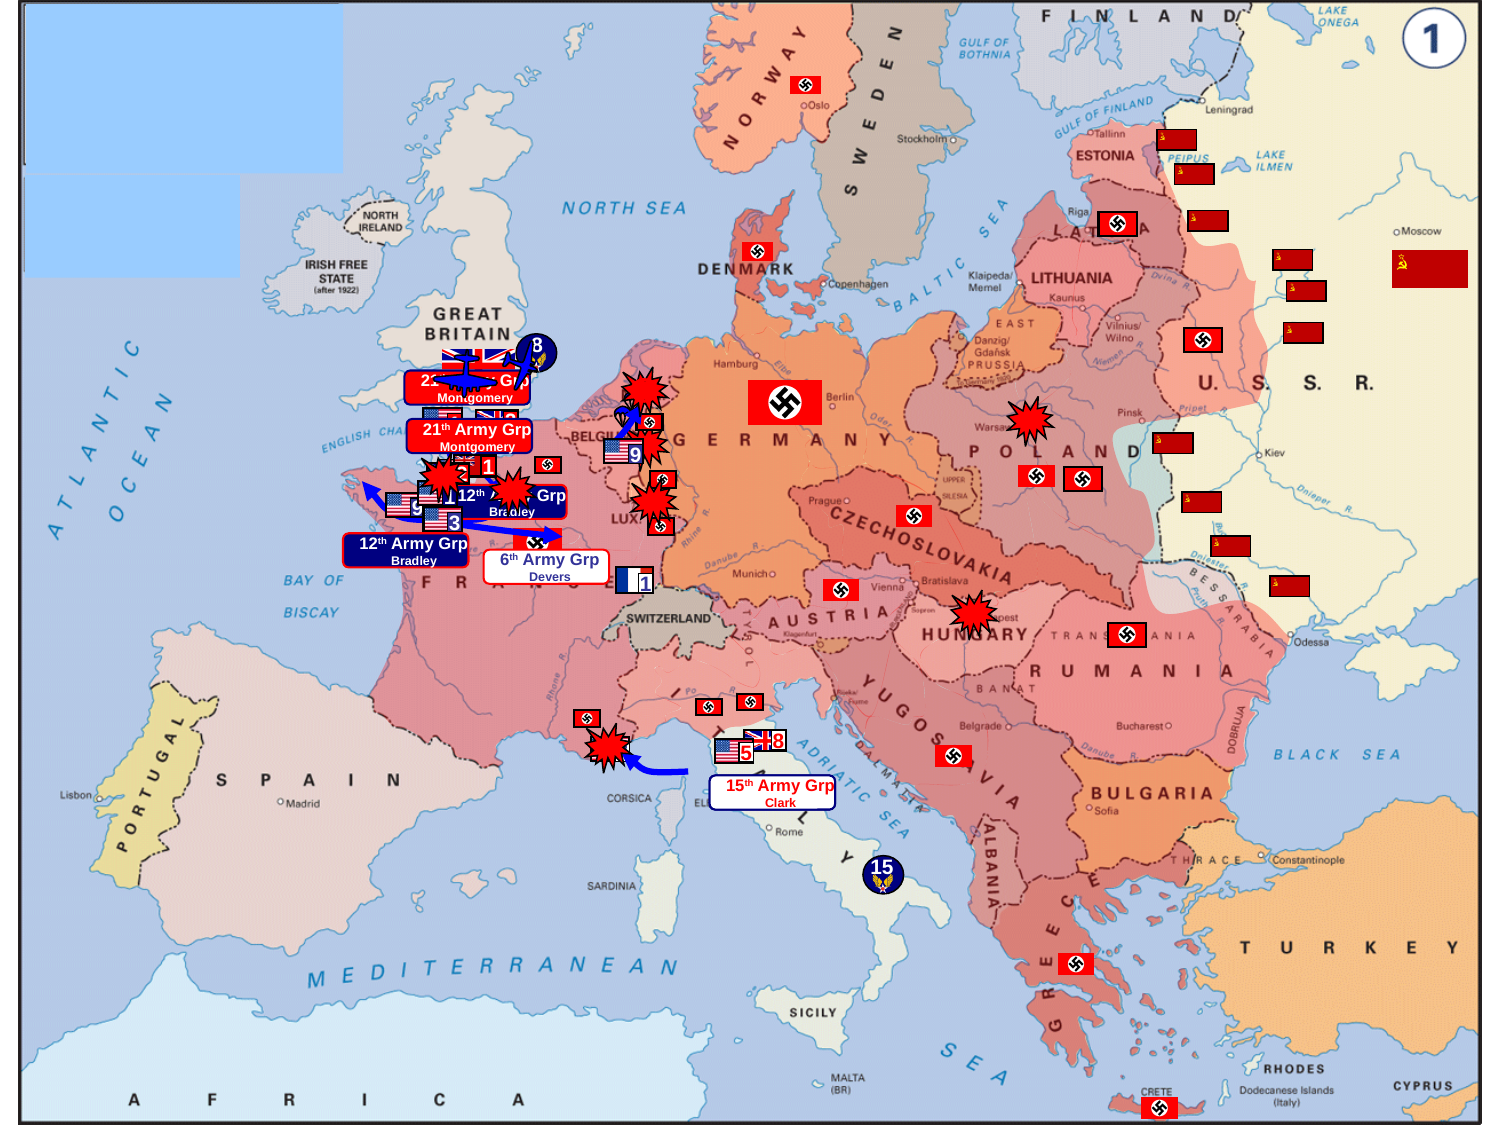

8
21th Army Grp
Montgomery
1
2
21th Army Grp
Montgomery
9
1
2
1
12th Army Grp
Bradley
9
3
12th Army Grp
Bradley
6th Army Grp
Devers
1
8
7
5
15th Army Grp
Alexander
15th Army Grp
Clark
15